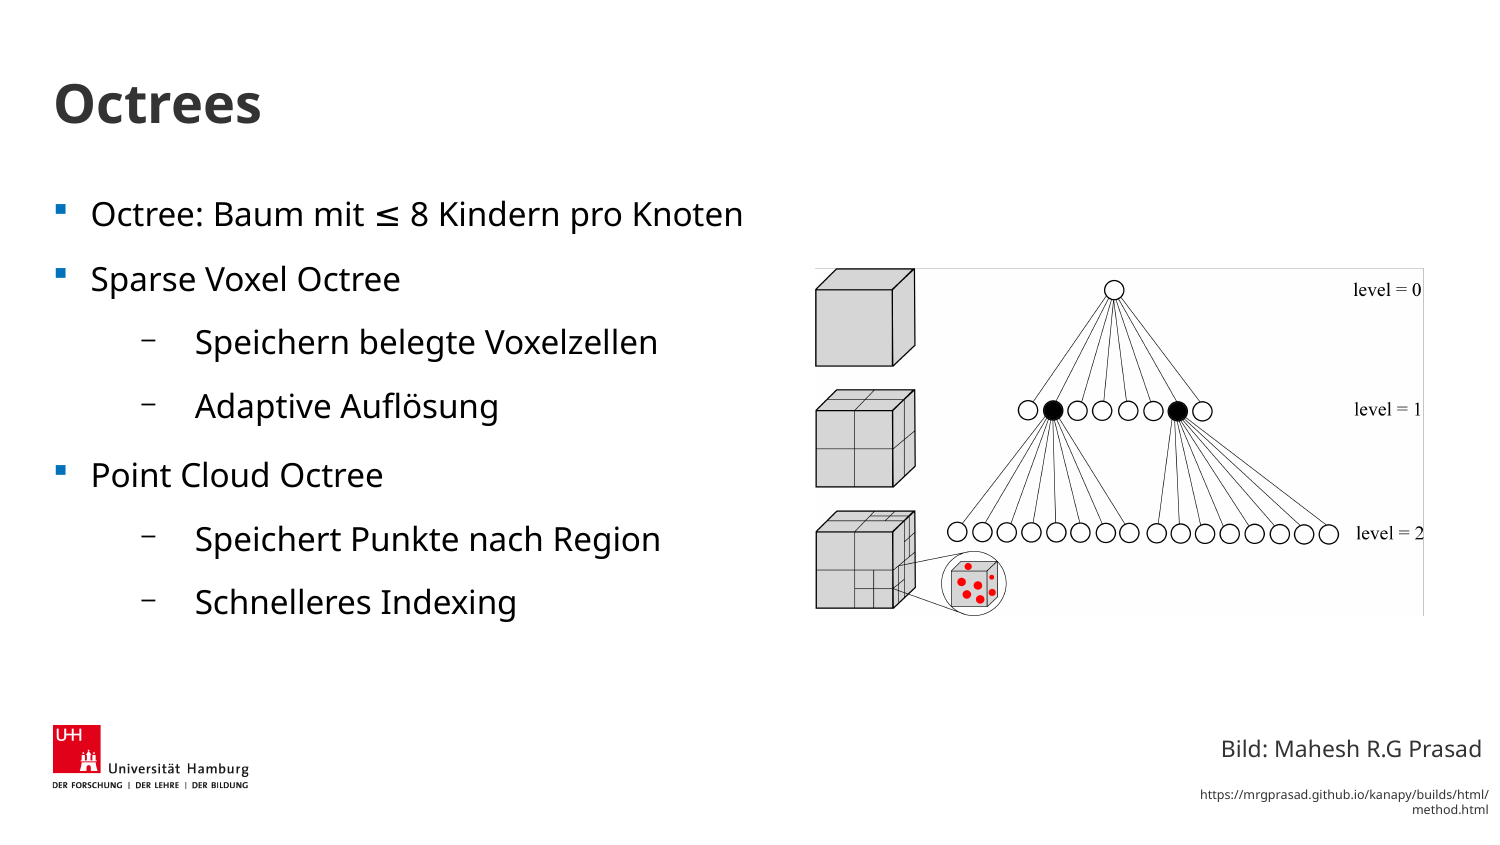

# Octrees
Octree: Baum mit ≤ 8 Kindern pro Knoten
Sparse Voxel Octree
Speichern belegte Voxelzellen
Adaptive Auflösung
Point Cloud Octree
Speichert Punkte nach Region
Schnelleres Indexing
Bild: Mahesh R.G Prasad
https://mrgprasad.github.io/kanapy/builds/html/method.html